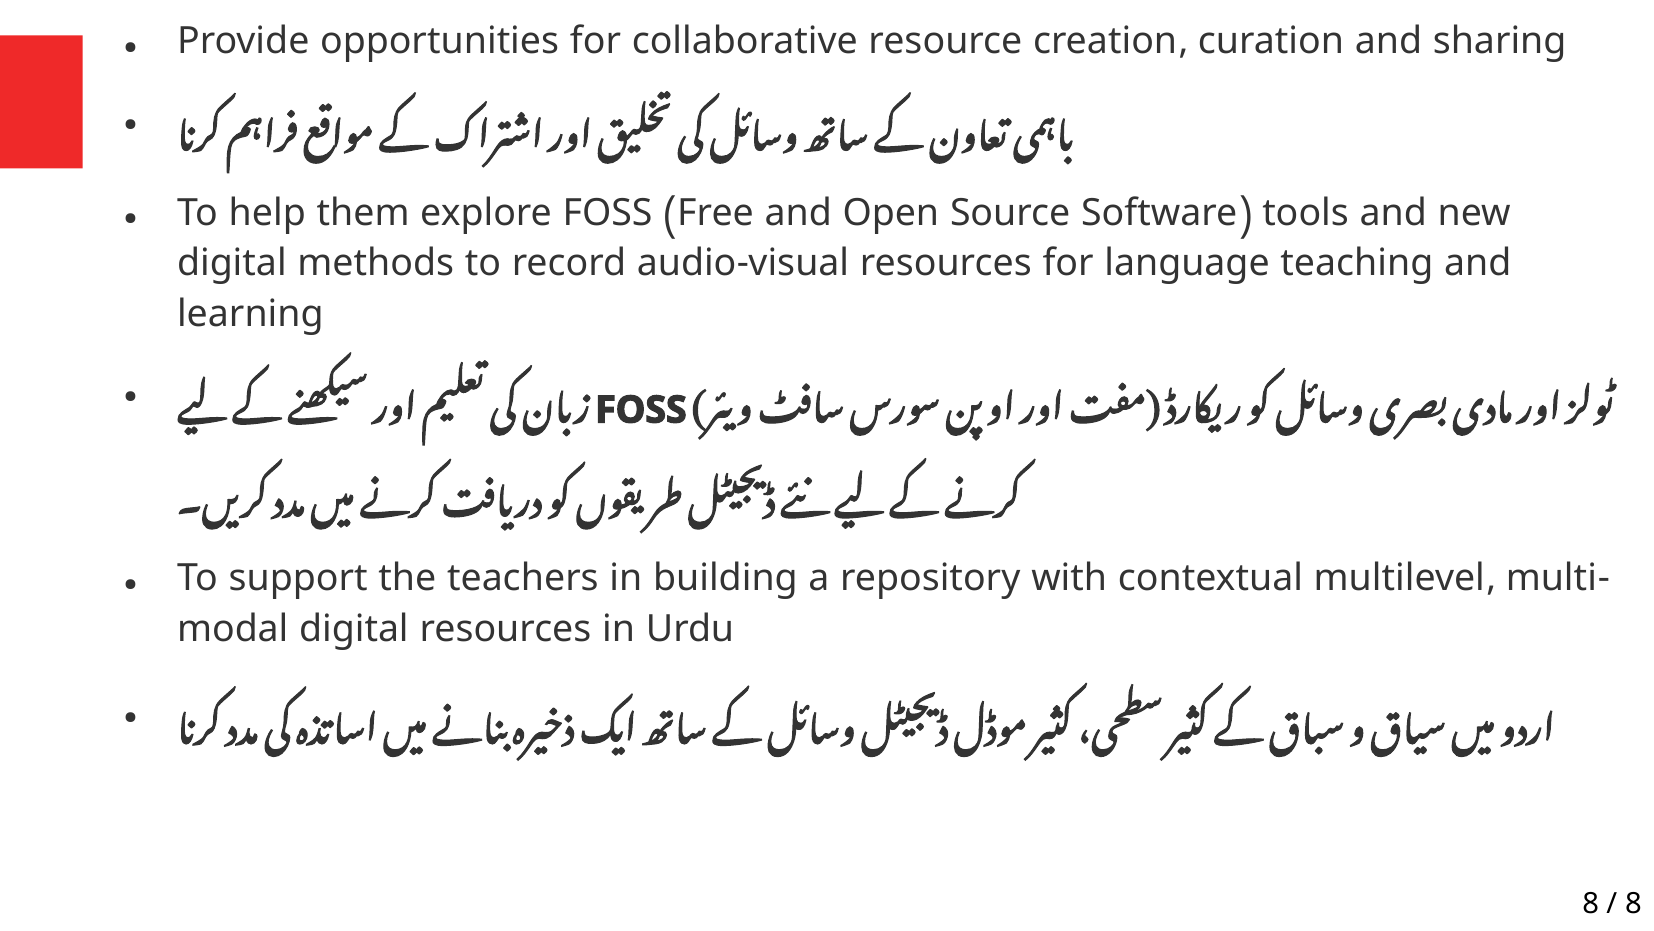

# Provide opportunities for collaborative resource creation, curation and sharing
باہمی تعاون کے ساتھ وسائل کی تخلیق اور اشتراک کے مواقع فراہم کرنا
To help them explore FOSS (Free and Open Source Software) tools and new digital methods to record audio-visual resources for language teaching and learning
زبان کی تعلیم اور سیکھنے کے لیے FOSS (مفت اور اوپن سورس سافٹ ویئر) ٹولز اور مادی بصری وسائل کو ریکارڈ کرنے کے لیے نئے ڈیجیٹل طریقوں کو دریافت کرنے میں مدد کریں۔
To support the teachers in building a repository with contextual multilevel, multi-modal digital resources in Urdu
اردو میں سیاق و سباق کے کثیر سطحی، کثیر موڈل ڈیجیٹل وسائل کے ساتھ ایک ذخیرہ بنانے میں اساتذہ کی مدد کرنا
8